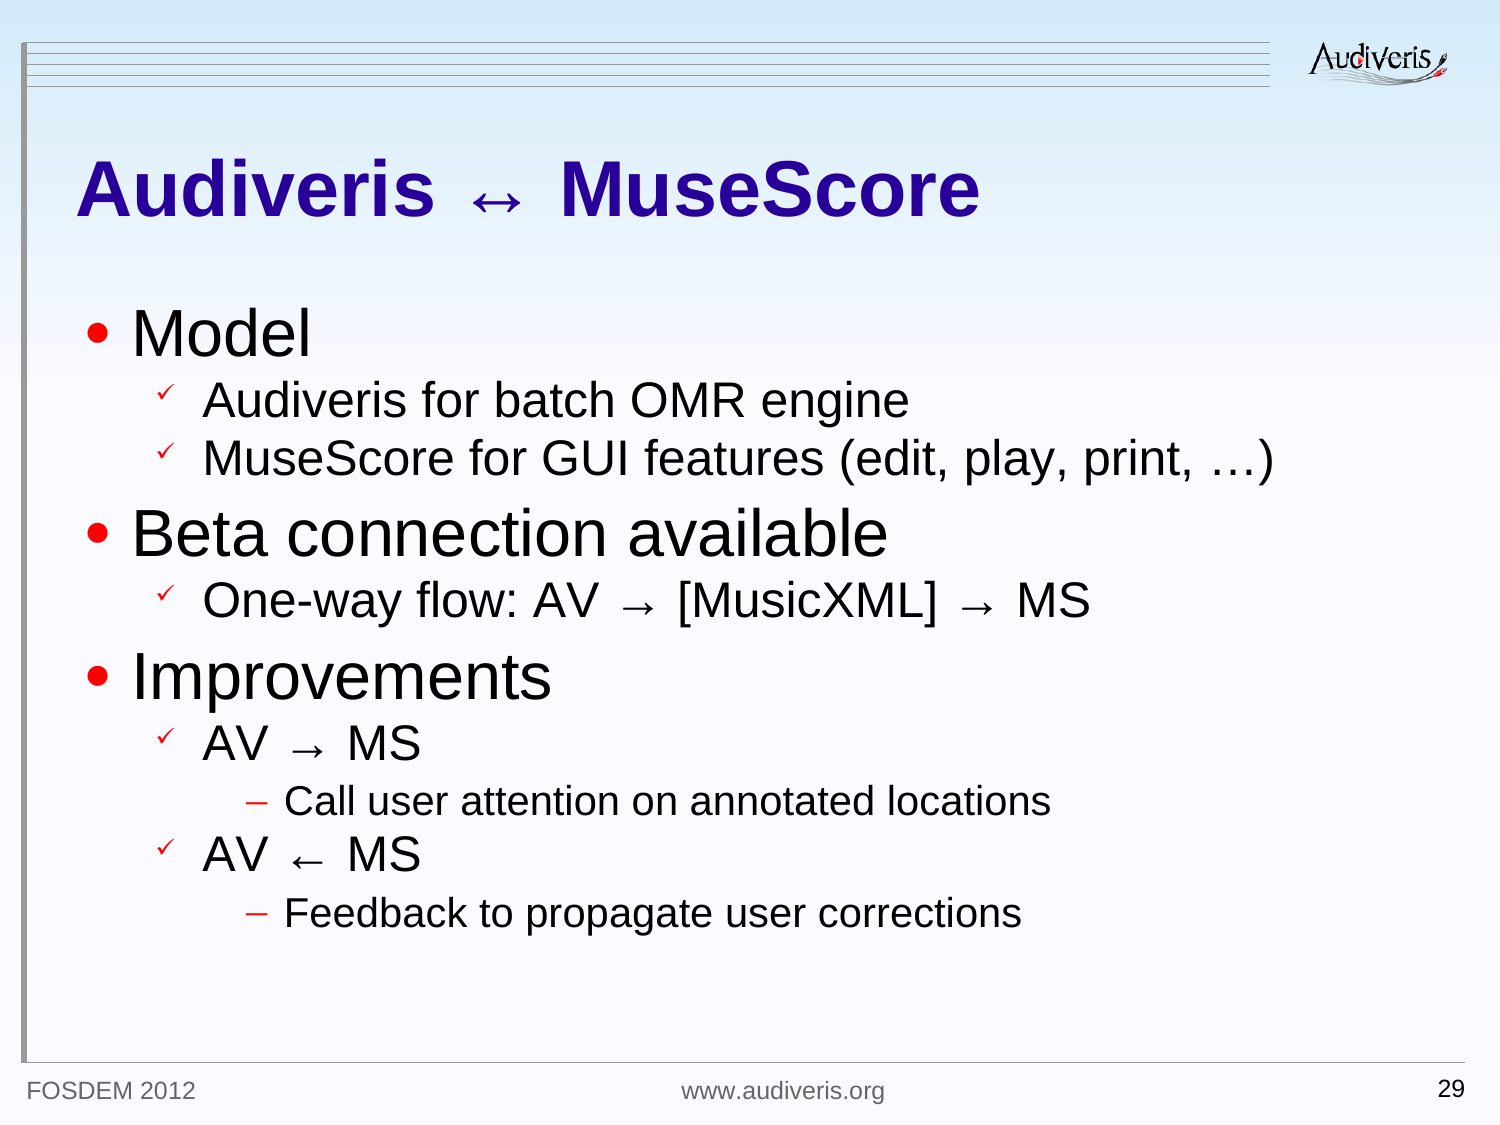

# Audiveris ↔ MuseScore
Model
Audiveris for batch OMR engine
MuseScore for GUI features (edit, play, print, …)
Beta connection available
One-way flow: AV → [MusicXML] → MS
Improvements
AV → MS
Call user attention on annotated locations
AV ← MS
Feedback to propagate user corrections